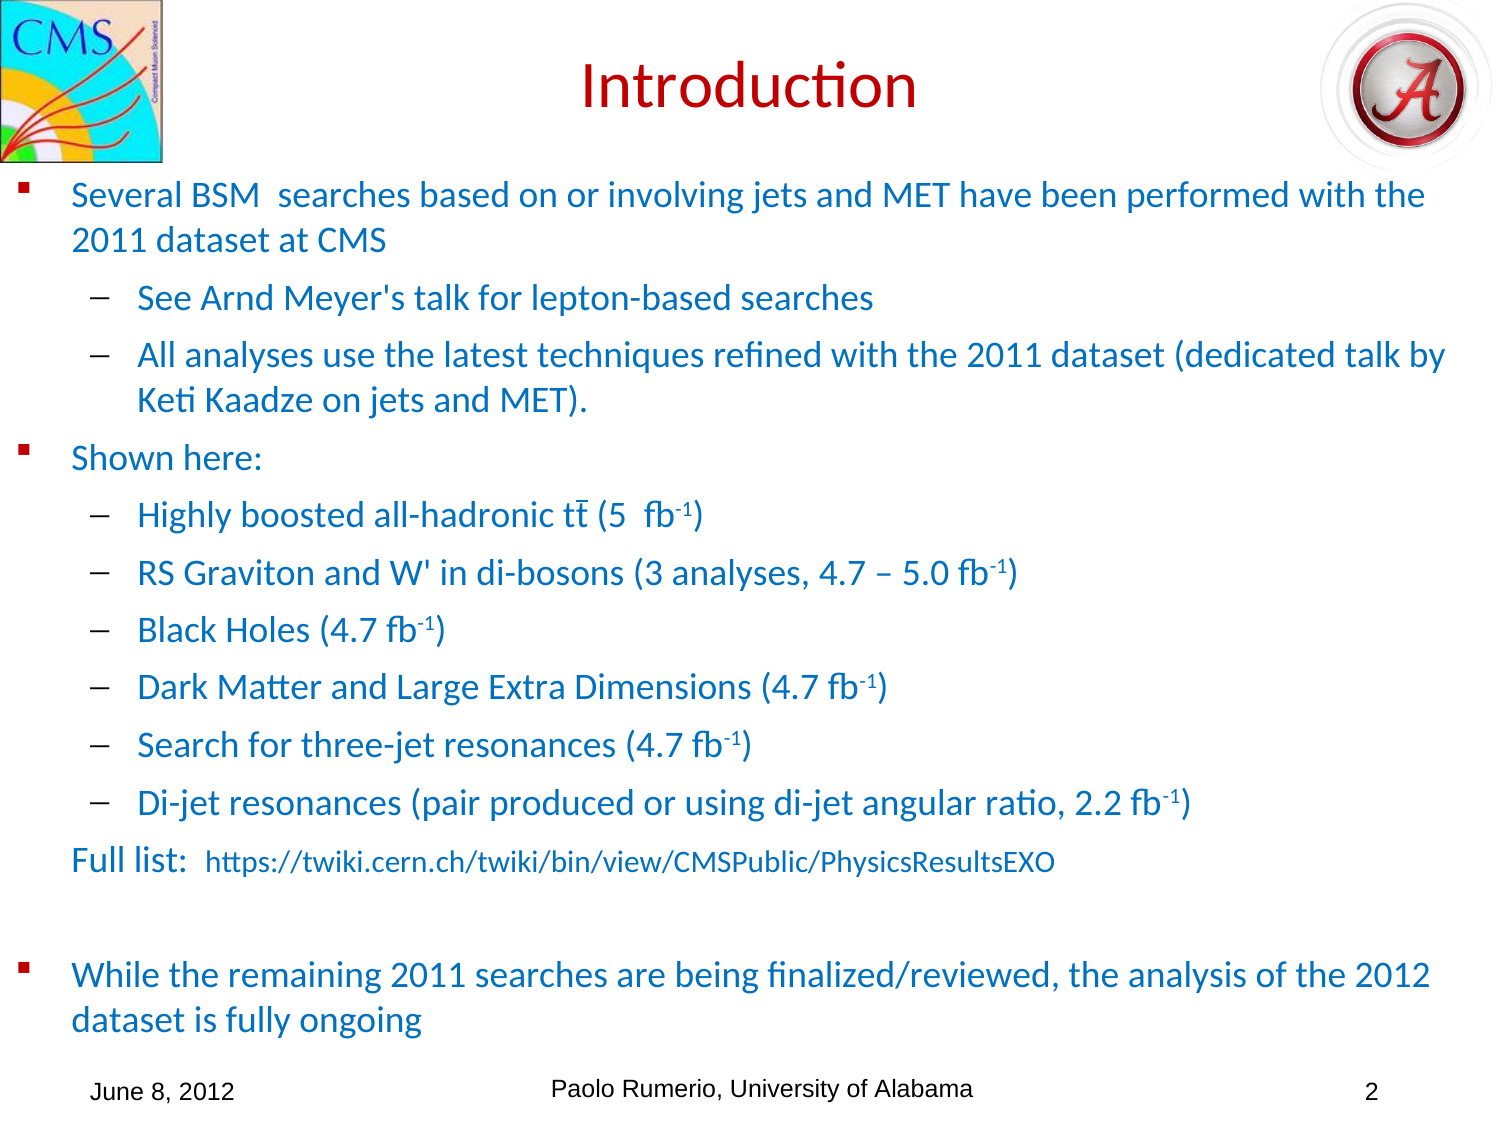

Introduction
Several BSM searches based on or involving jets and MET have been performed with the 2011 dataset at CMS
See Arnd Meyer's talk for lepton-based searches
All analyses use the latest techniques refined with the 2011 dataset (dedicated talk by Keti Kaadze on jets and MET).
Shown here:
Highly boosted all-hadronic tt (5 fb-1)
RS Graviton and W' in di-bosons (3 analyses, 4.7 – 5.0 fb-1)
Black Holes (4.7 fb-1)
Dark Matter and Large Extra Dimensions (4.7 fb-1)
Search for three-jet resonances (4.7 fb-1)
Di-jet resonances (pair produced or using di-jet angular ratio, 2.2 fb-1)
Full list: https://twiki.cern.ch/twiki/bin/view/CMSPublic/PhysicsResultsEXO
While the remaining 2011 searches are being finalized/reviewed, the analysis of the 2012 dataset is fully ongoing
Paolo Rumerio, Univ. of Alabama
June 8, 2012
2